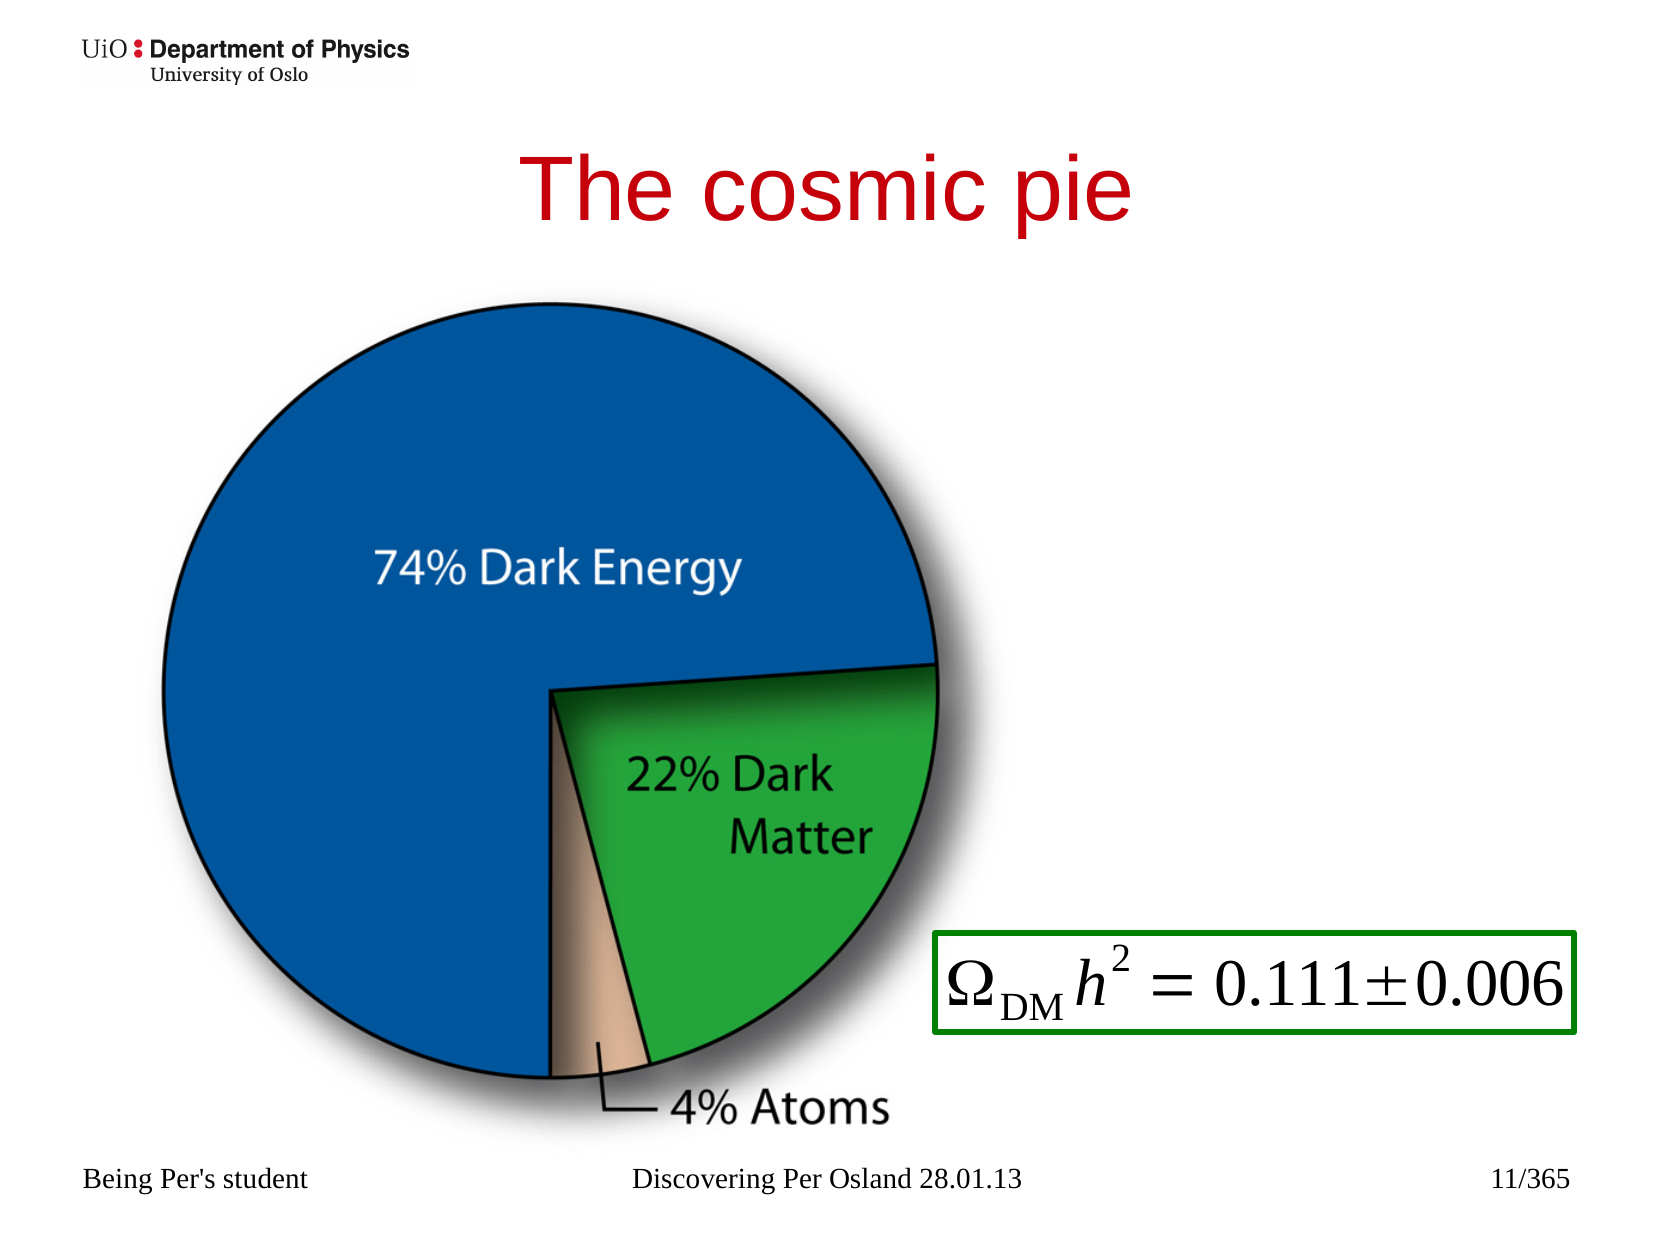

# The cosmic pie
Being Per's student
Discovering Per Osland 28.01.13
11